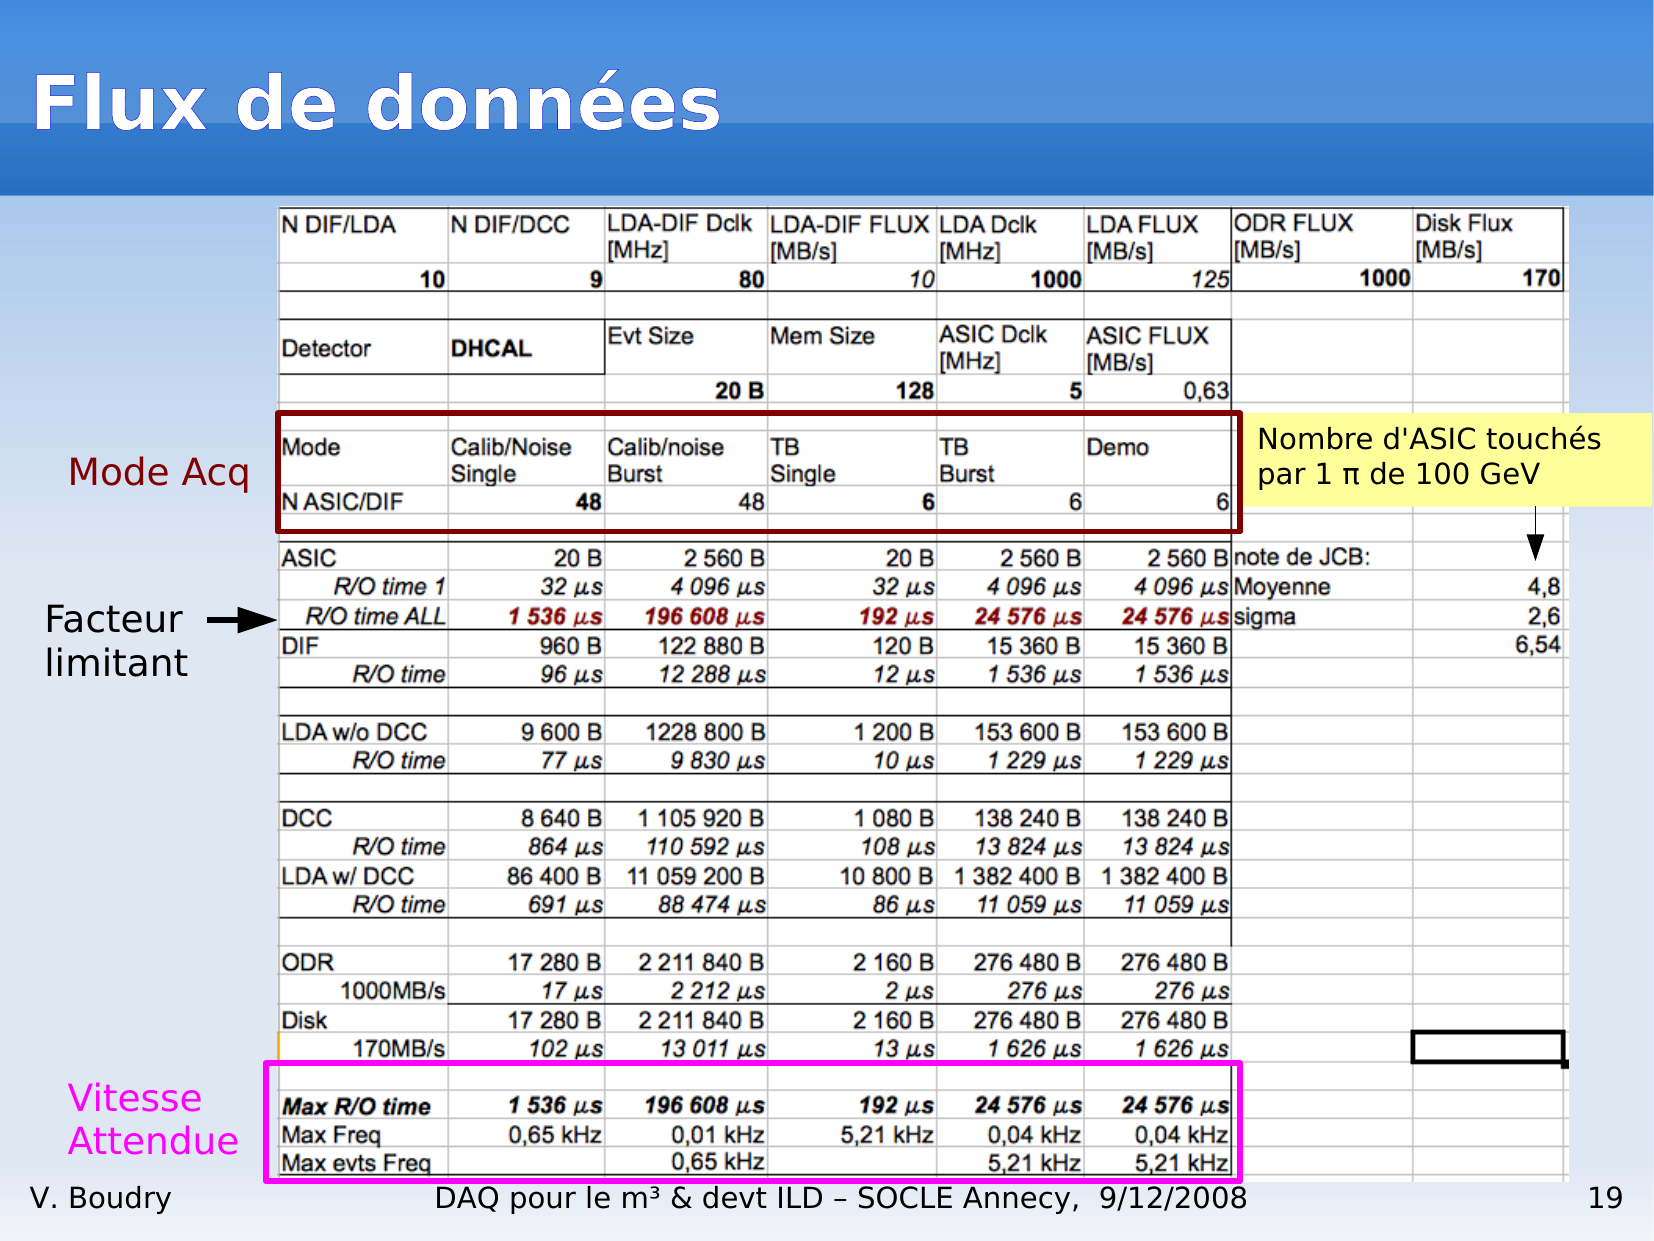

# Flux de données
Nombre d'ASIC touchés
par 1 π de 100 GeV
Mode Acq
Facteur limitant
Vitesse
Attendue
DAQ pour le m³ & devt ILD – SOCLE Annecy, 9/12/2008
19